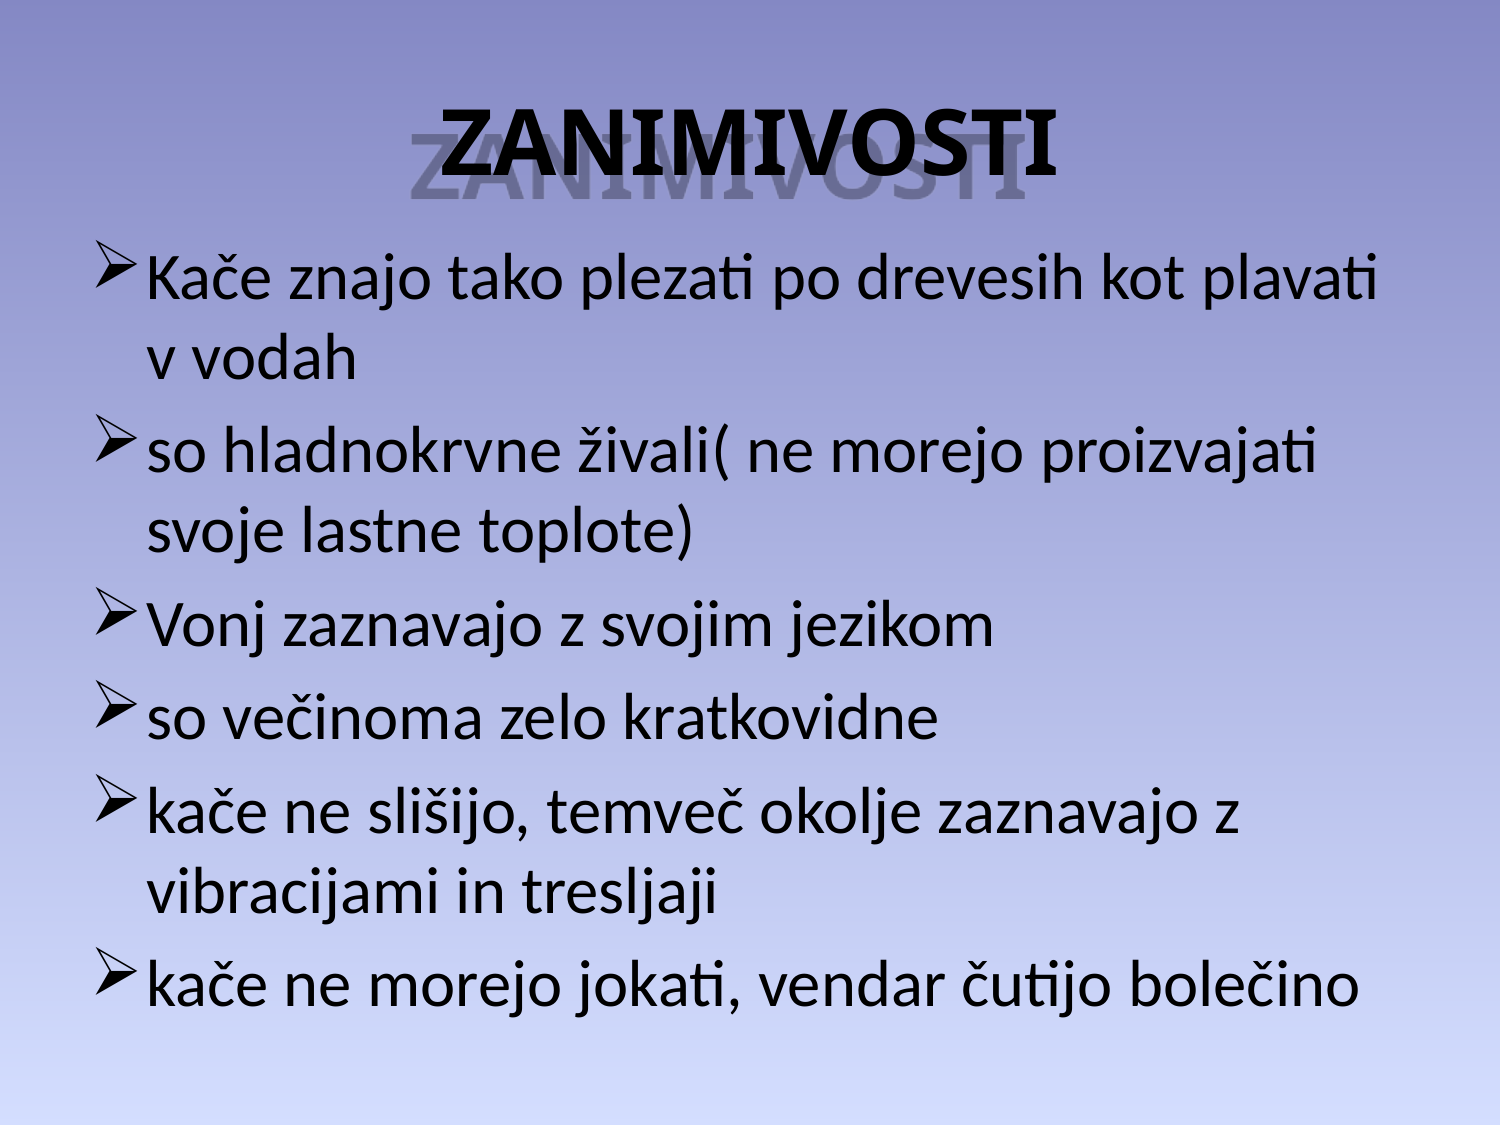

# ZANIMIVOSTI
Kače znajo tako plezati po drevesih kot plavati v vodah
so hladnokrvne živali( ne morejo proizvajati svoje lastne toplote)
Vonj zaznavajo z svojim jezikom
so večinoma zelo kratkovidne
kače ne slišijo, temveč okolje zaznavajo z vibracijami in tresljaji
kače ne morejo jokati, vendar čutijo bolečino